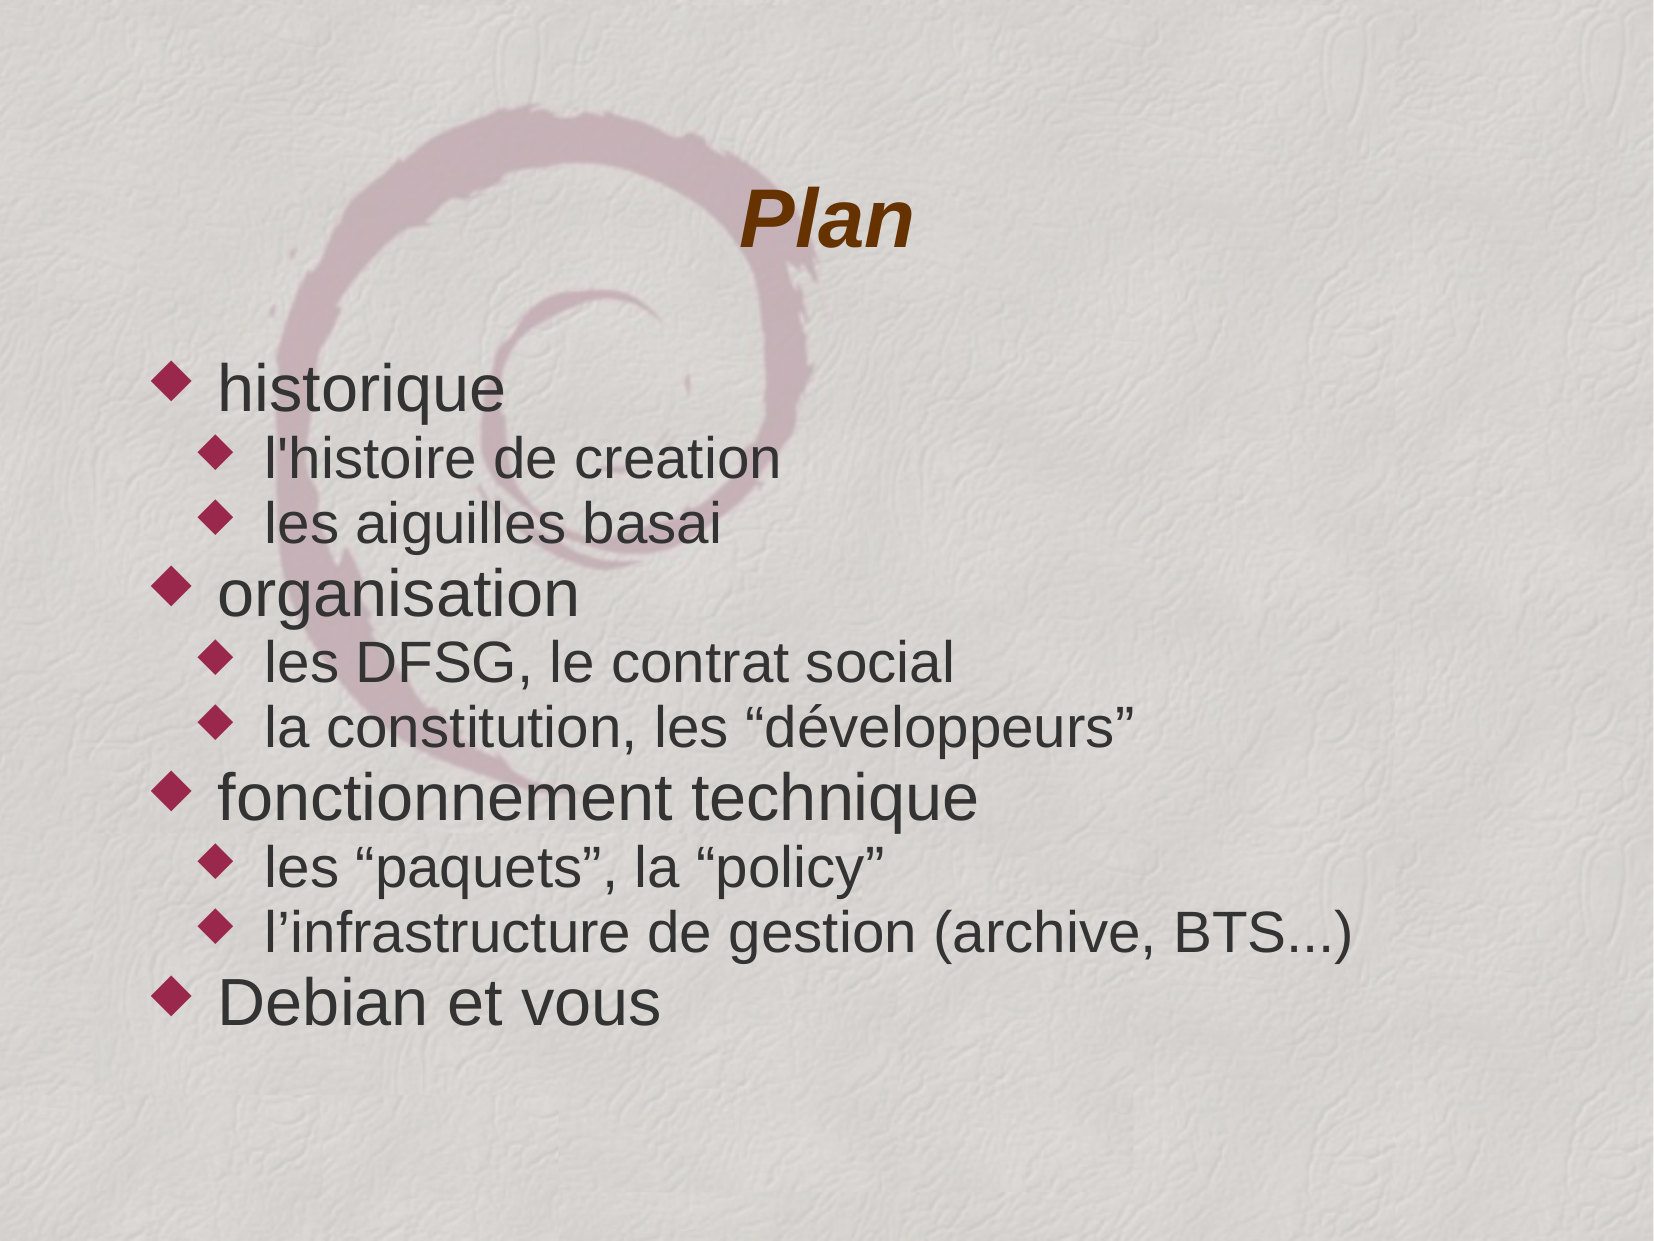

# Plan
historique
l'histoire de creation
les aiguilles basai
organisation
les DFSG, le contrat social
la constitution, les “développeurs”
fonctionnement technique
les “paquets”, la “policy”
l’infrastructure de gestion (archive, BTS...)
Debian et vous